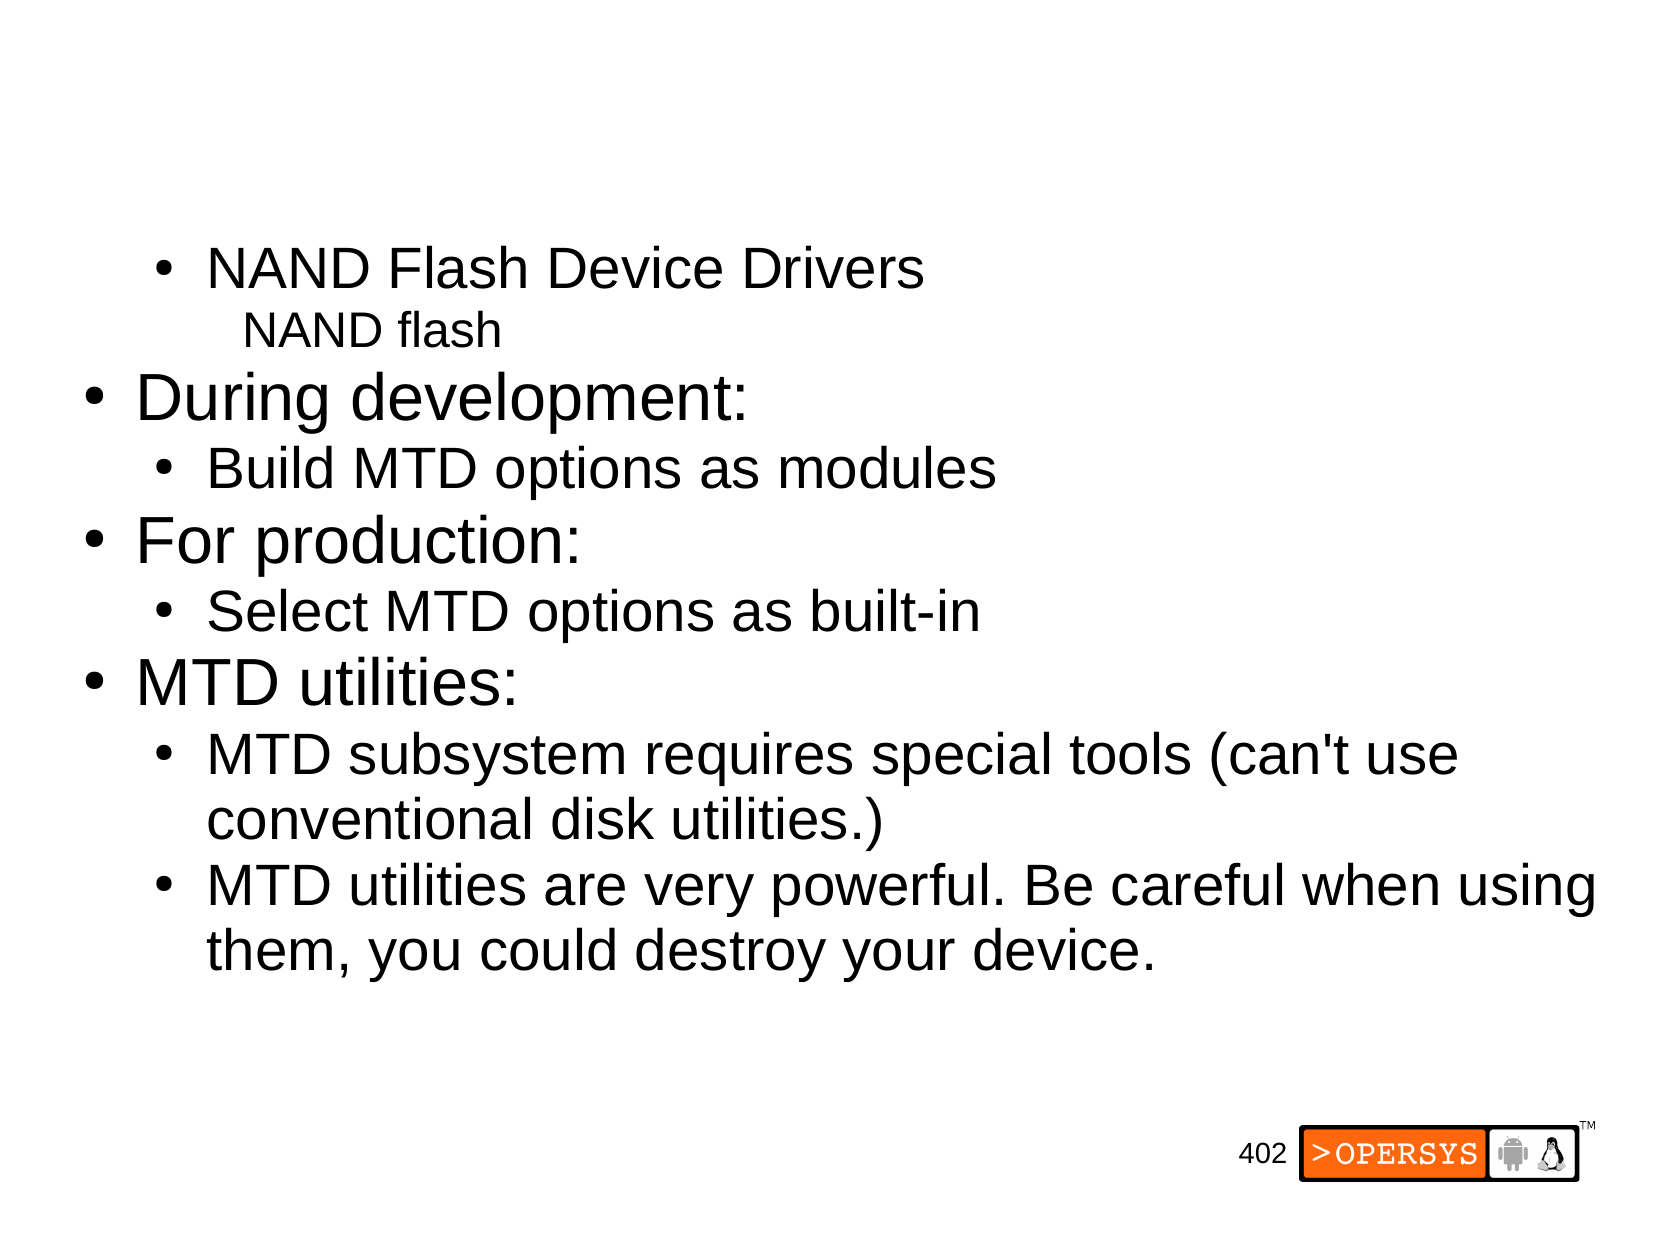

# NAND Flash Device Drivers
NAND flash
During development:
Build MTD options as modules
For production:
Select MTD options as built-in
MTD utilities:
MTD subsystem requires special tools (can't use conventional disk utilities.)
MTD utilities are very powerful. Be careful when using them, you could destroy your device.